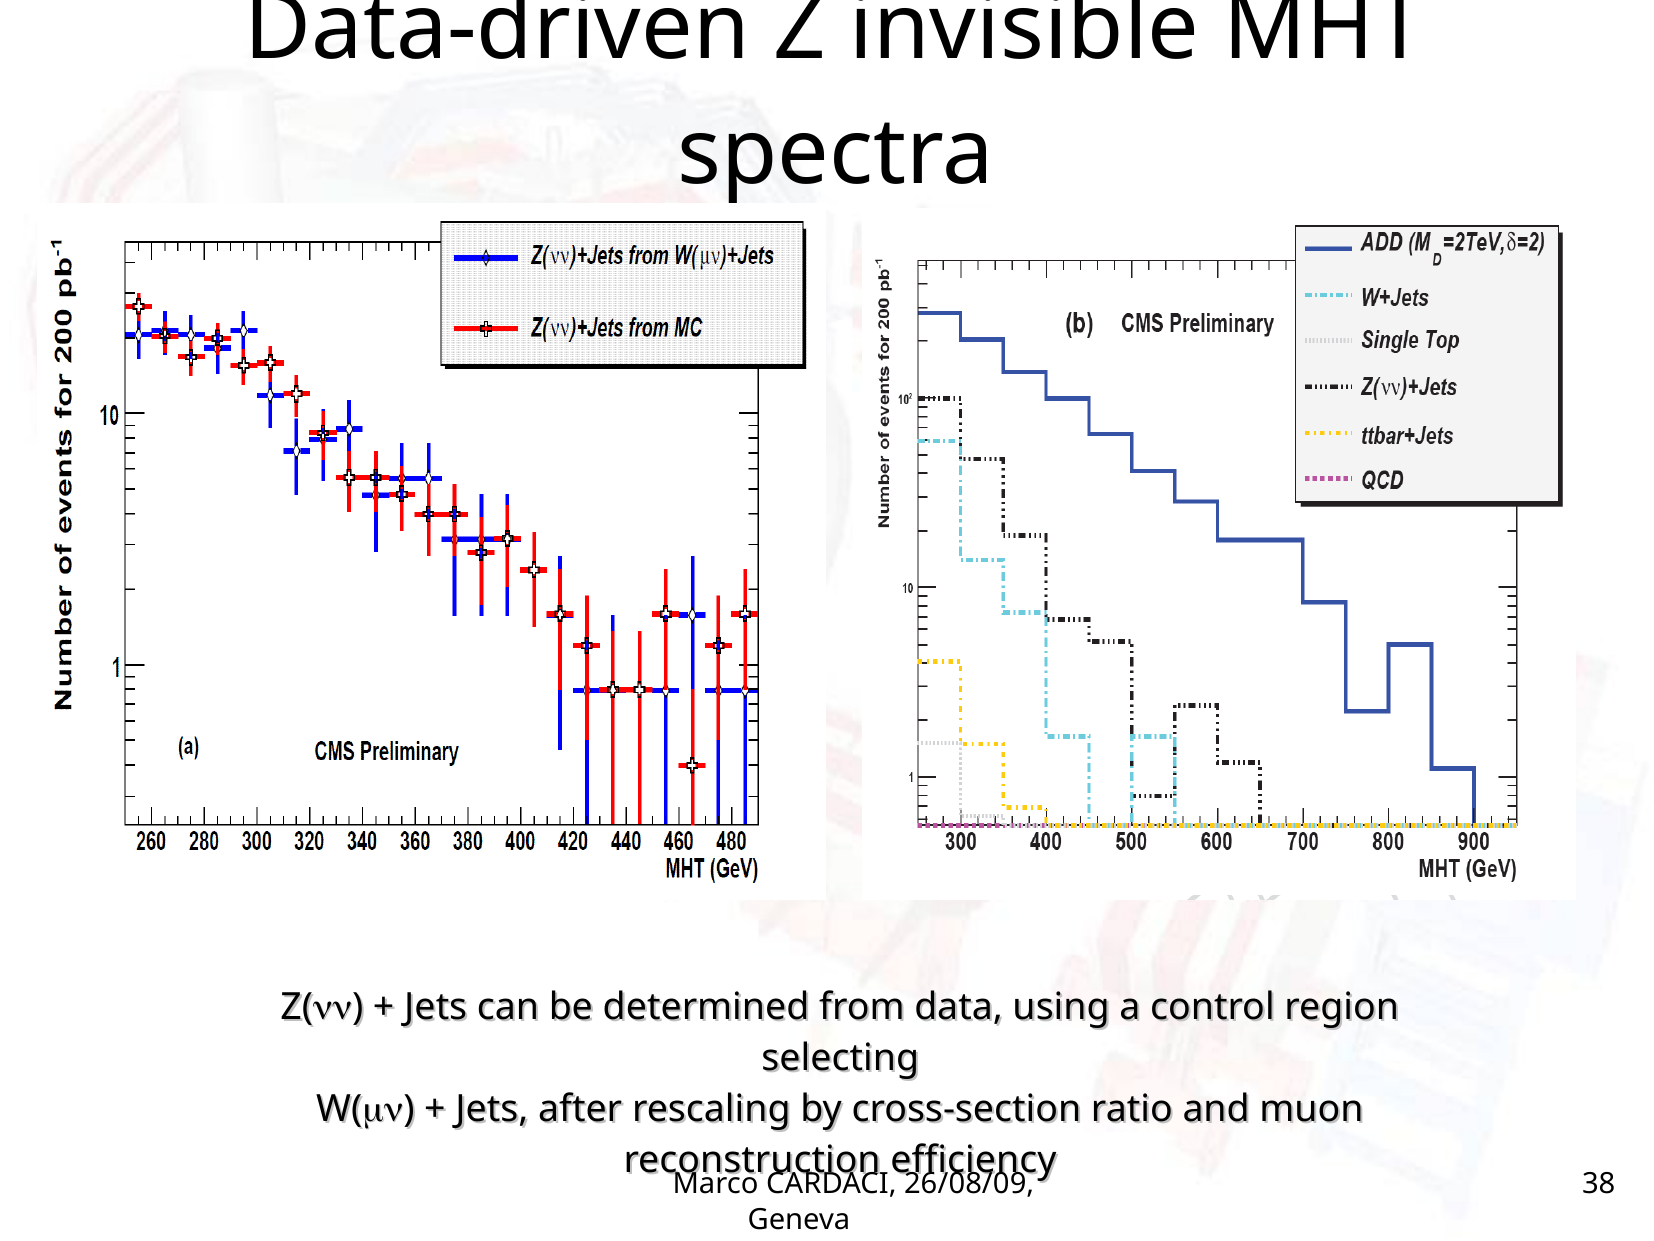

Data-driven Z invisible MHT spectra
Z() + Jets can be determined from data, using a control region selecting
W() + Jets, after rescaling by cross-section ratio and muon reconstruction efficiency
Marco CARDACI, 26/08/09, Geneva
38